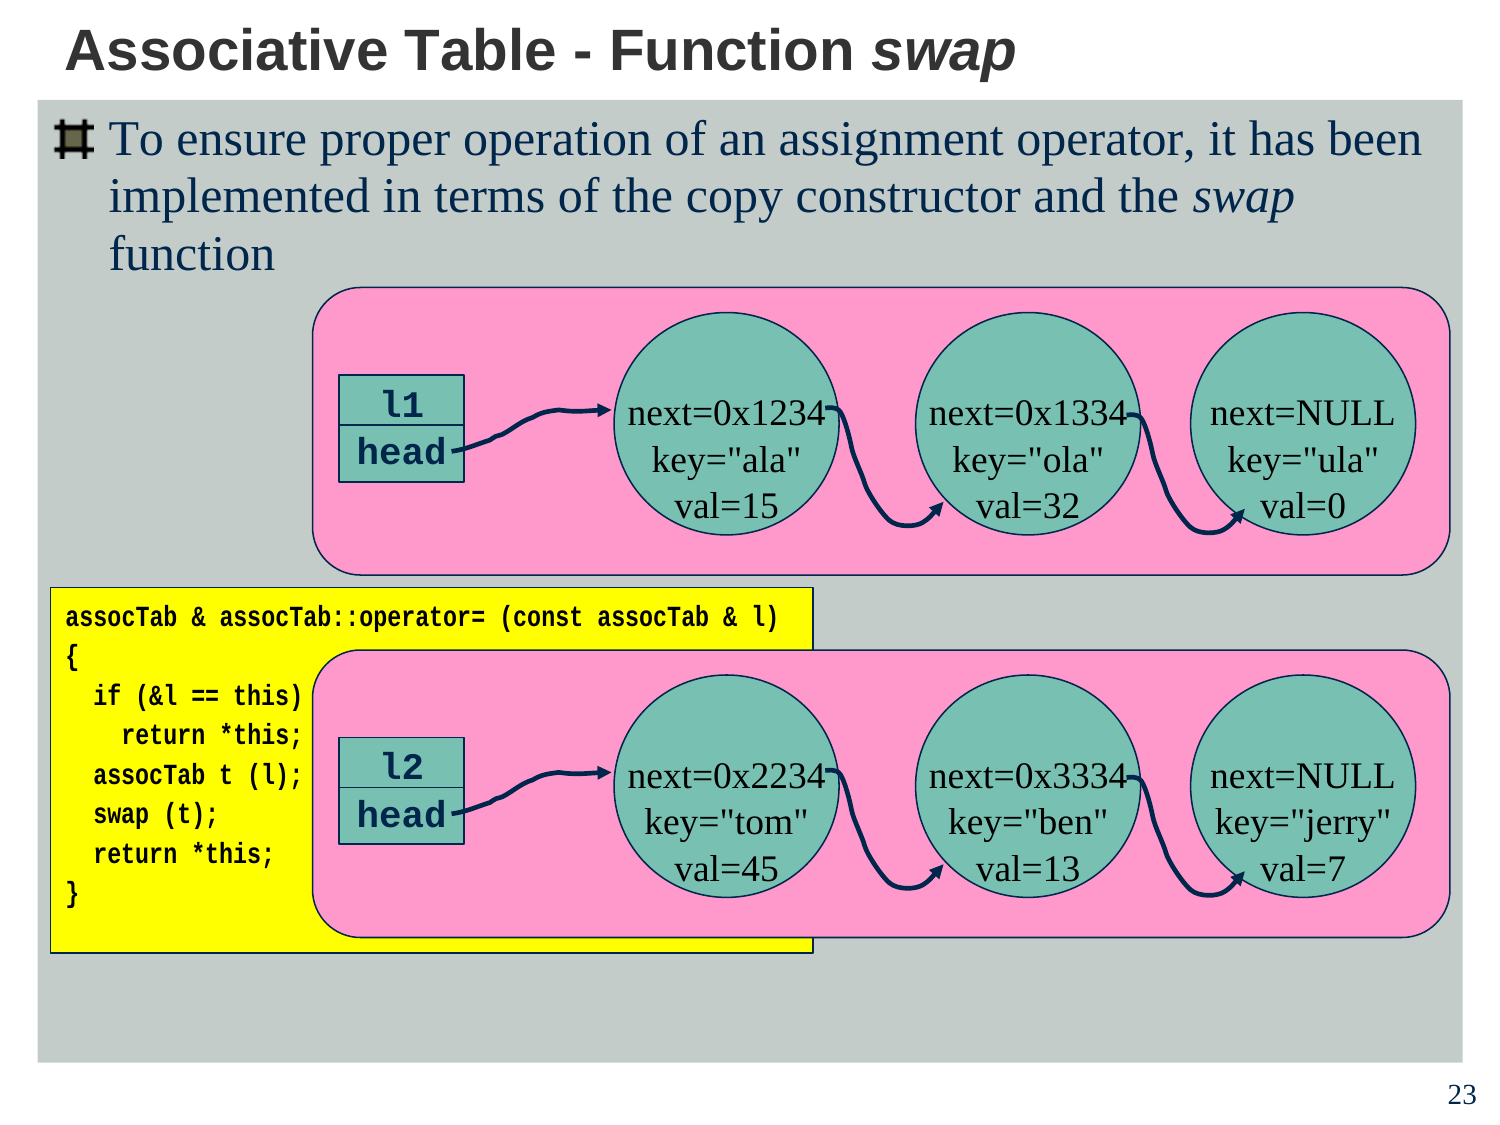

# Associative Table - Function swap
To ensure proper operation of an assignment operator, it has been implemented in terms of the copy constructor and the swap function
next=0x1234
key="ala"
val=15
next=0x1334
key="ola"
val=32
next=NULL
key="ula"
val=0
l1
head
assocTab & assocTab::operator= (const assocTab & l)
{
 if (&l == this)
 return *this;
 assocTab t (l);
 swap (t);
 return *this;
}
next=0x2234
key="tom"
val=45
next=0x3334
key="ben"
val=13
next=NULL
key="jerry"
val=7
l2
head